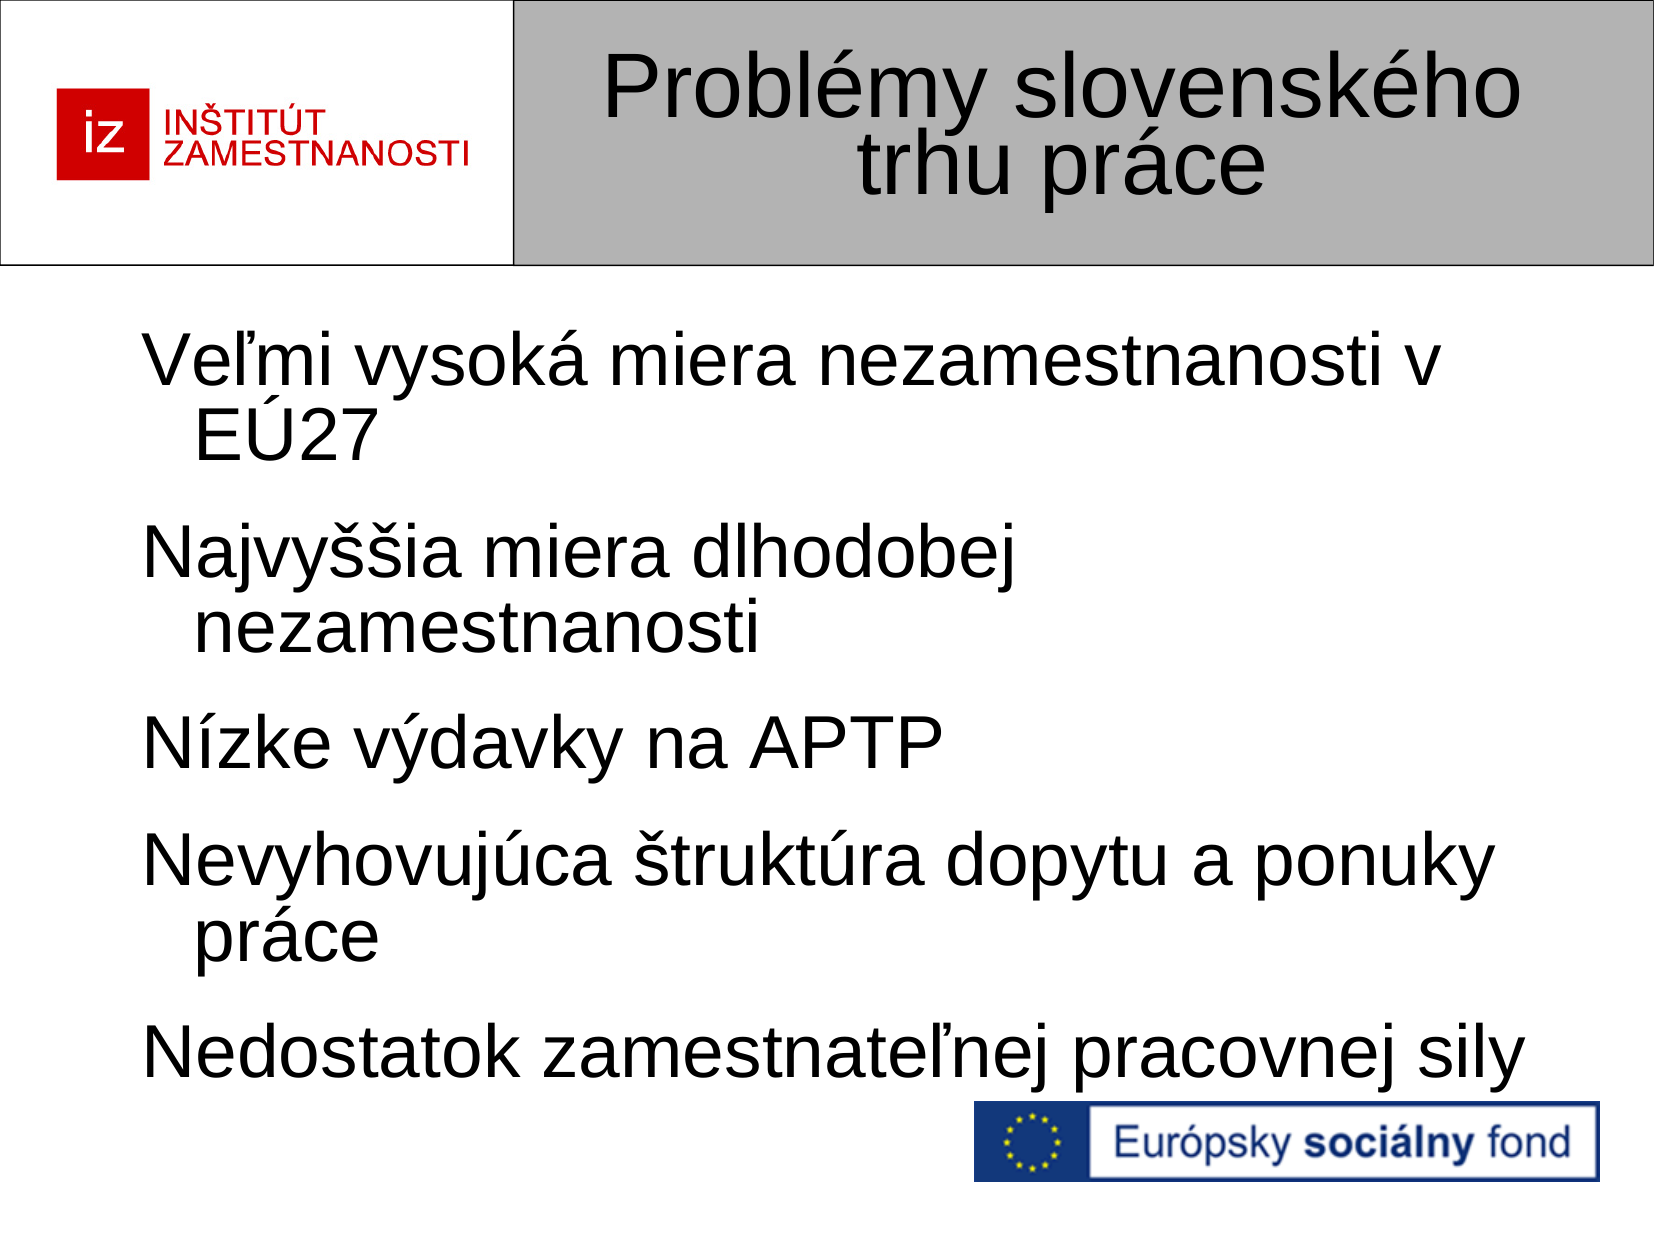

# Problémy slovenského trhu práce
Veľmi vysoká miera nezamestnanosti v EÚ27
Najvyššia miera dlhodobej nezamestnanosti
Nízke výdavky na APTP
Nevyhovujúca štruktúra dopytu a ponuky práce
Nedostatok zamestnateľnej pracovnej sily